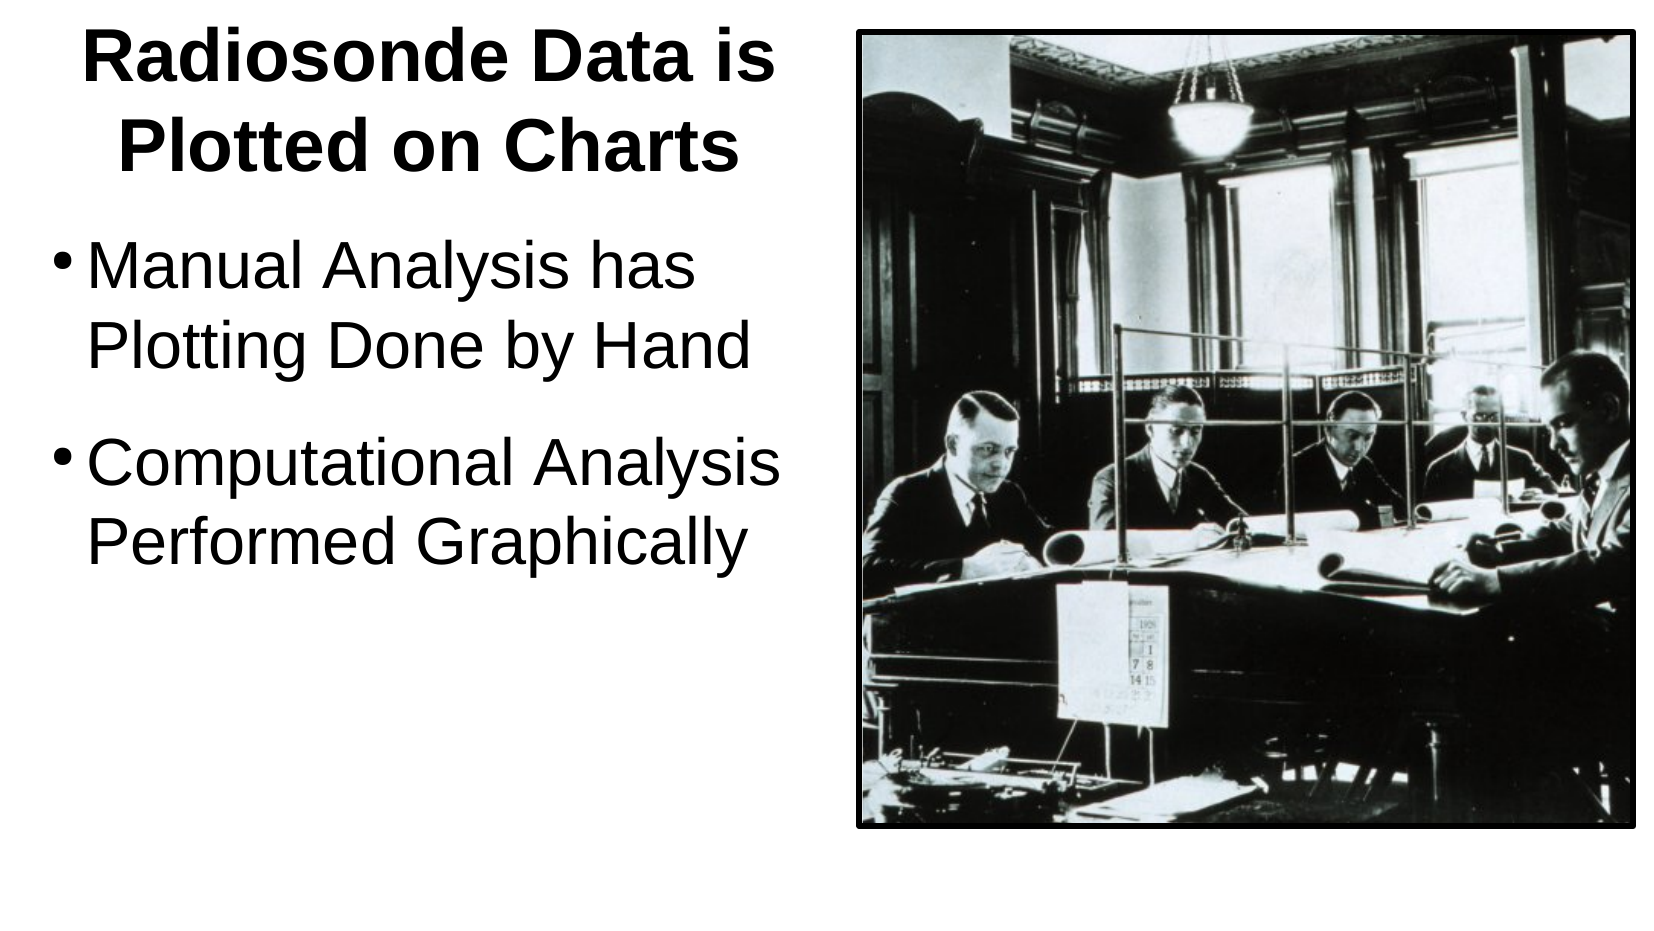

# Radiosonde Data is Plotted on Charts
Manual Analysis has Plotting Done by Hand
Computational Analysis Performed Graphically